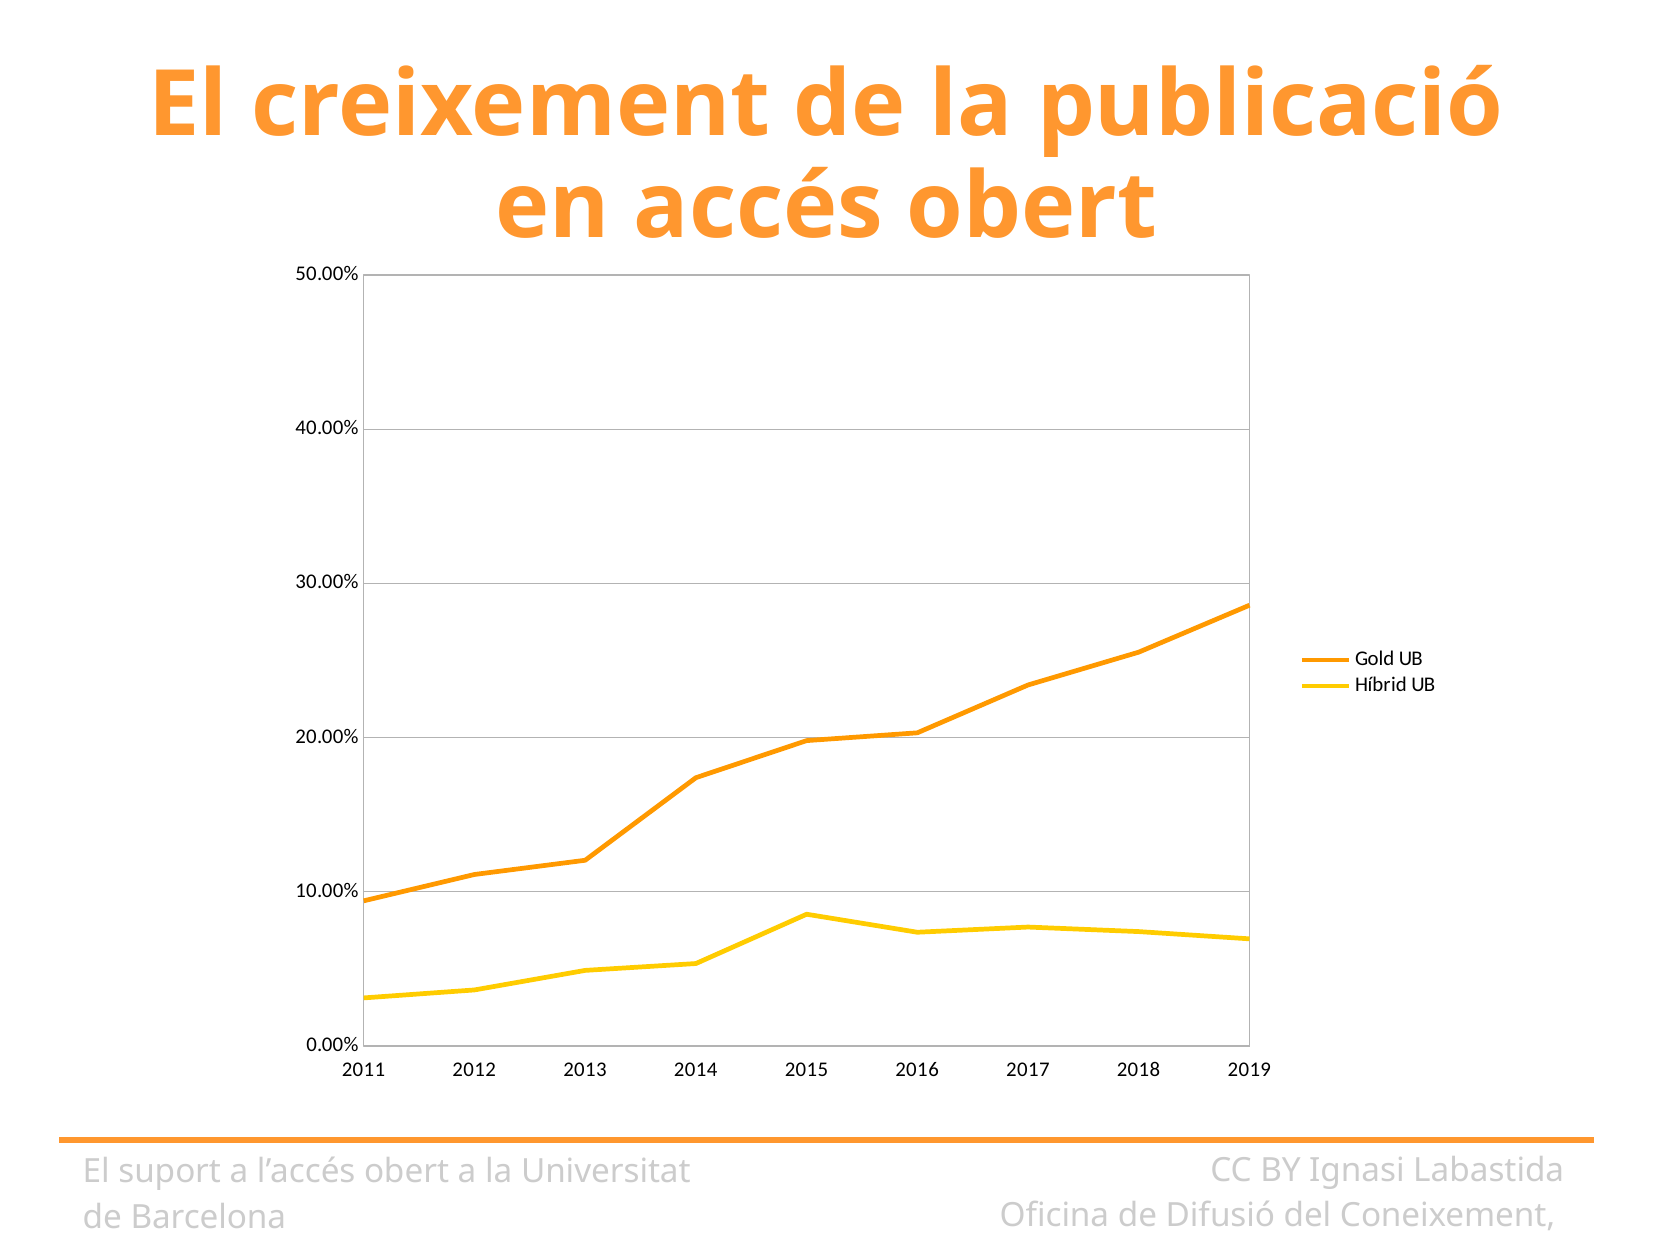

# El creixement de la publicació en accés obert
### Chart
| Category | Gold UB | Híbrid UB |
|---|---|---|
| 2011 | 0.0941101152368758 | 0.0311566367904396 |
| 2012 | 0.111226395517742 | 0.0363145880888151 |
| 2013 | 0.120440729483283 | 0.0490121580547113 |
| 2014 | 0.173974791407776 | 0.0534351145038168 |
| 2015 | 0.198051339703954 | 0.0854412591343451 |
| 2016 | 0.203088101725704 | 0.0737511353315168 |
| 2017 | 0.234121840570318 | 0.0771224886584576 |
| 2018 | 0.25547697084699 | 0.0741762980852165 |
| 2019 | 0.285919540229885 | 0.0694444444444444 |